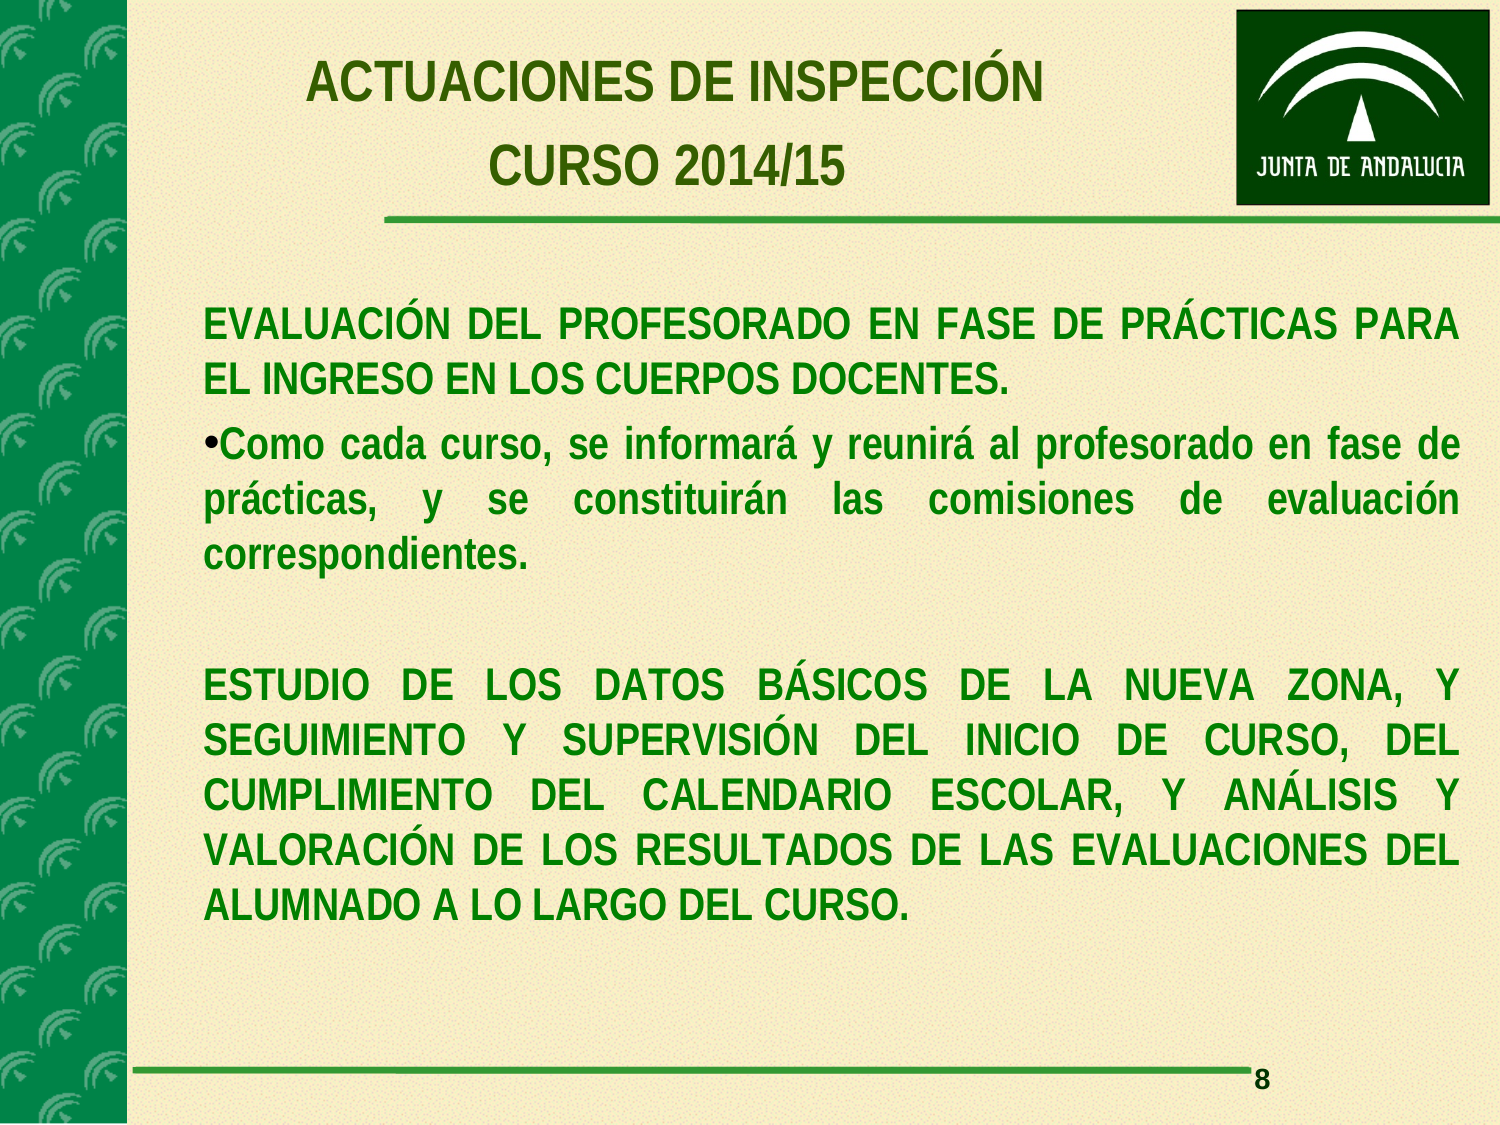

ACTUACIONES DE INSPECCIÓN
CURSO 2014/15
EVALUACIÓN DEL PROFESORADO EN FASE DE PRÁCTICAS PARA EL INGRESO EN LOS CUERPOS DOCENTES.
Como cada curso, se informará y reunirá al profesorado en fase de prácticas, y se constituirán las comisiones de evaluación correspondientes.
ESTUDIO DE LOS DATOS BÁSICOS DE LA NUEVA ZONA, Y SEGUIMIENTO Y SUPERVISIÓN DEL INICIO DE CURSO, DEL CUMPLIMIENTO DEL CALENDARIO ESCOLAR, Y ANÁLISIS Y VALORACIÓN DE LOS RESULTADOS DE LAS EVALUACIONES DEL ALUMNADO A LO LARGO DEL CURSO.